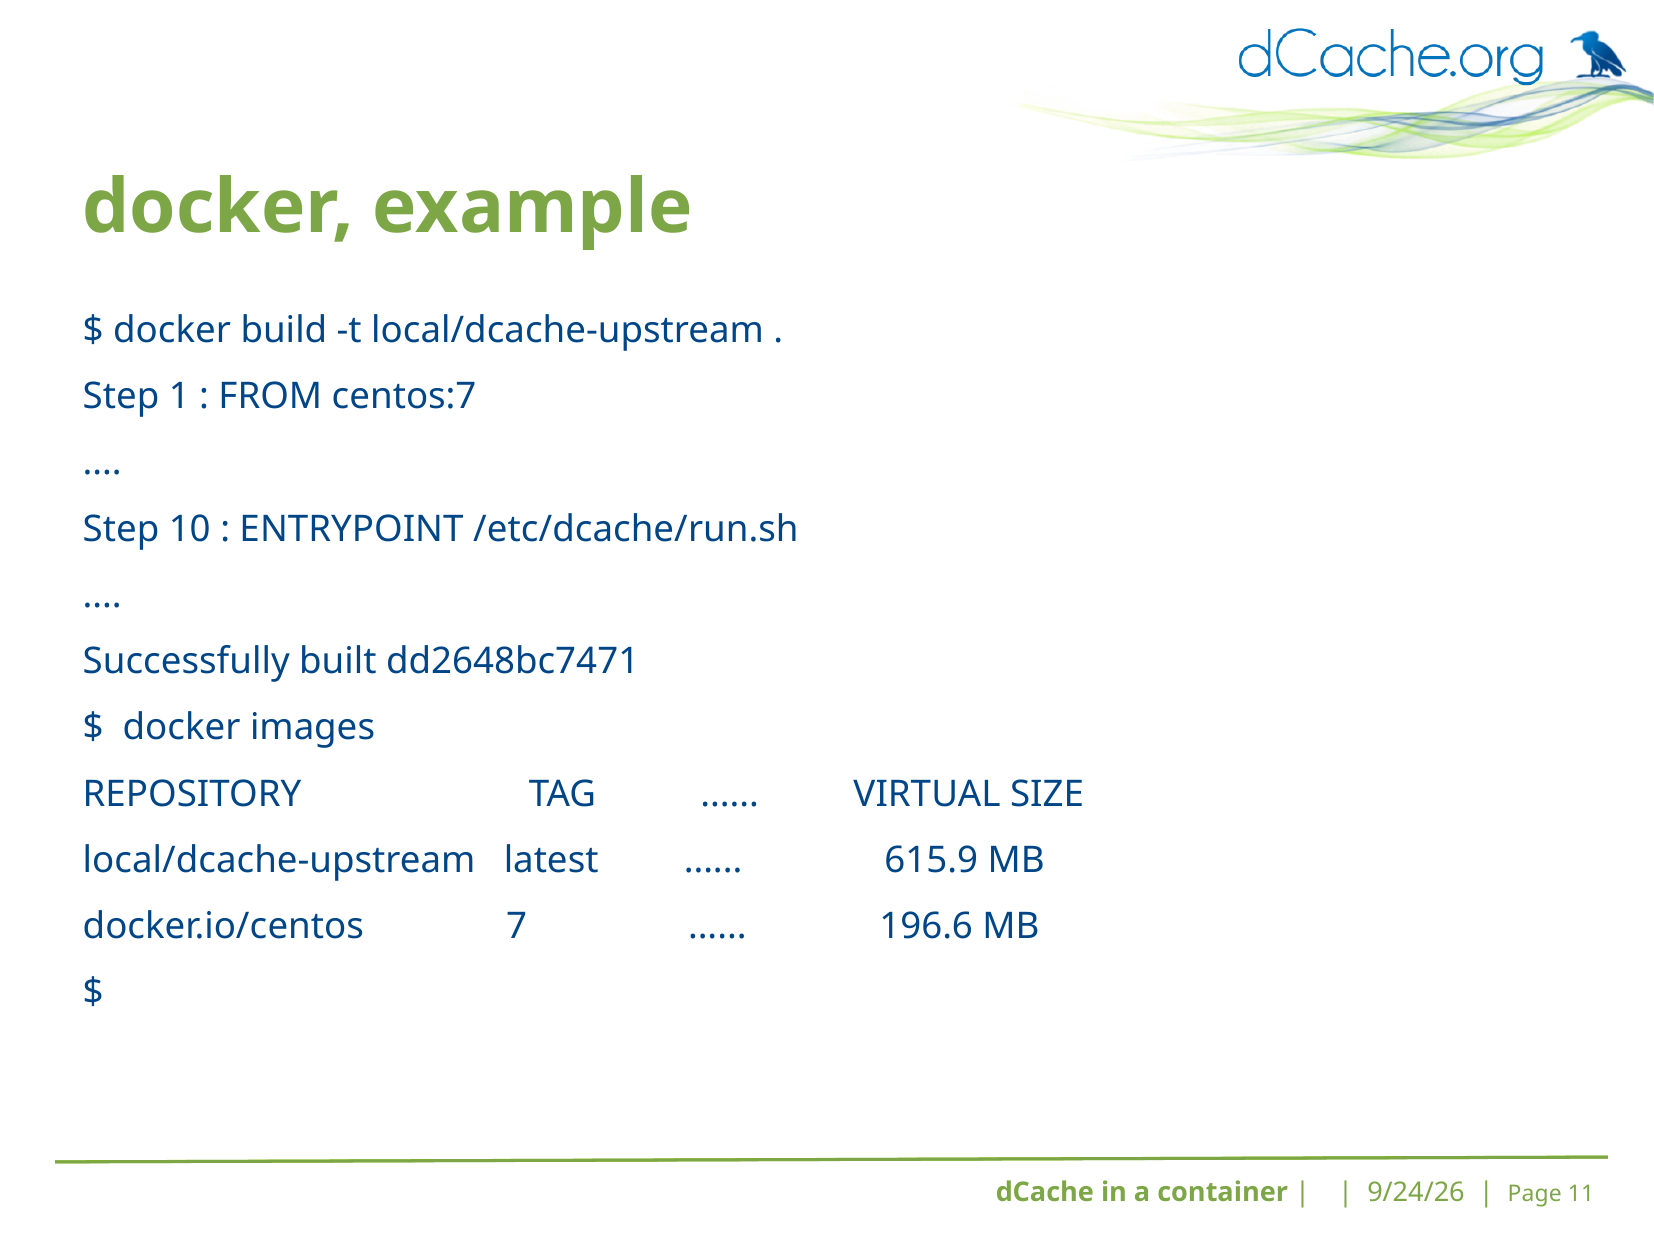

# docker, example
$ docker build -t local/dcache-upstream .
Step 1 : FROM centos:7
....
Step 10 : ENTRYPOINT /etc/dcache/run.sh
....
Successfully built dd2648bc7471
$ docker images
REPOSITORY TAG ...... VIRTUAL SIZE
local/dcache-upstream latest ...... 615.9 MB
docker.io/centos 7 ...... 196.6 MB
$
11